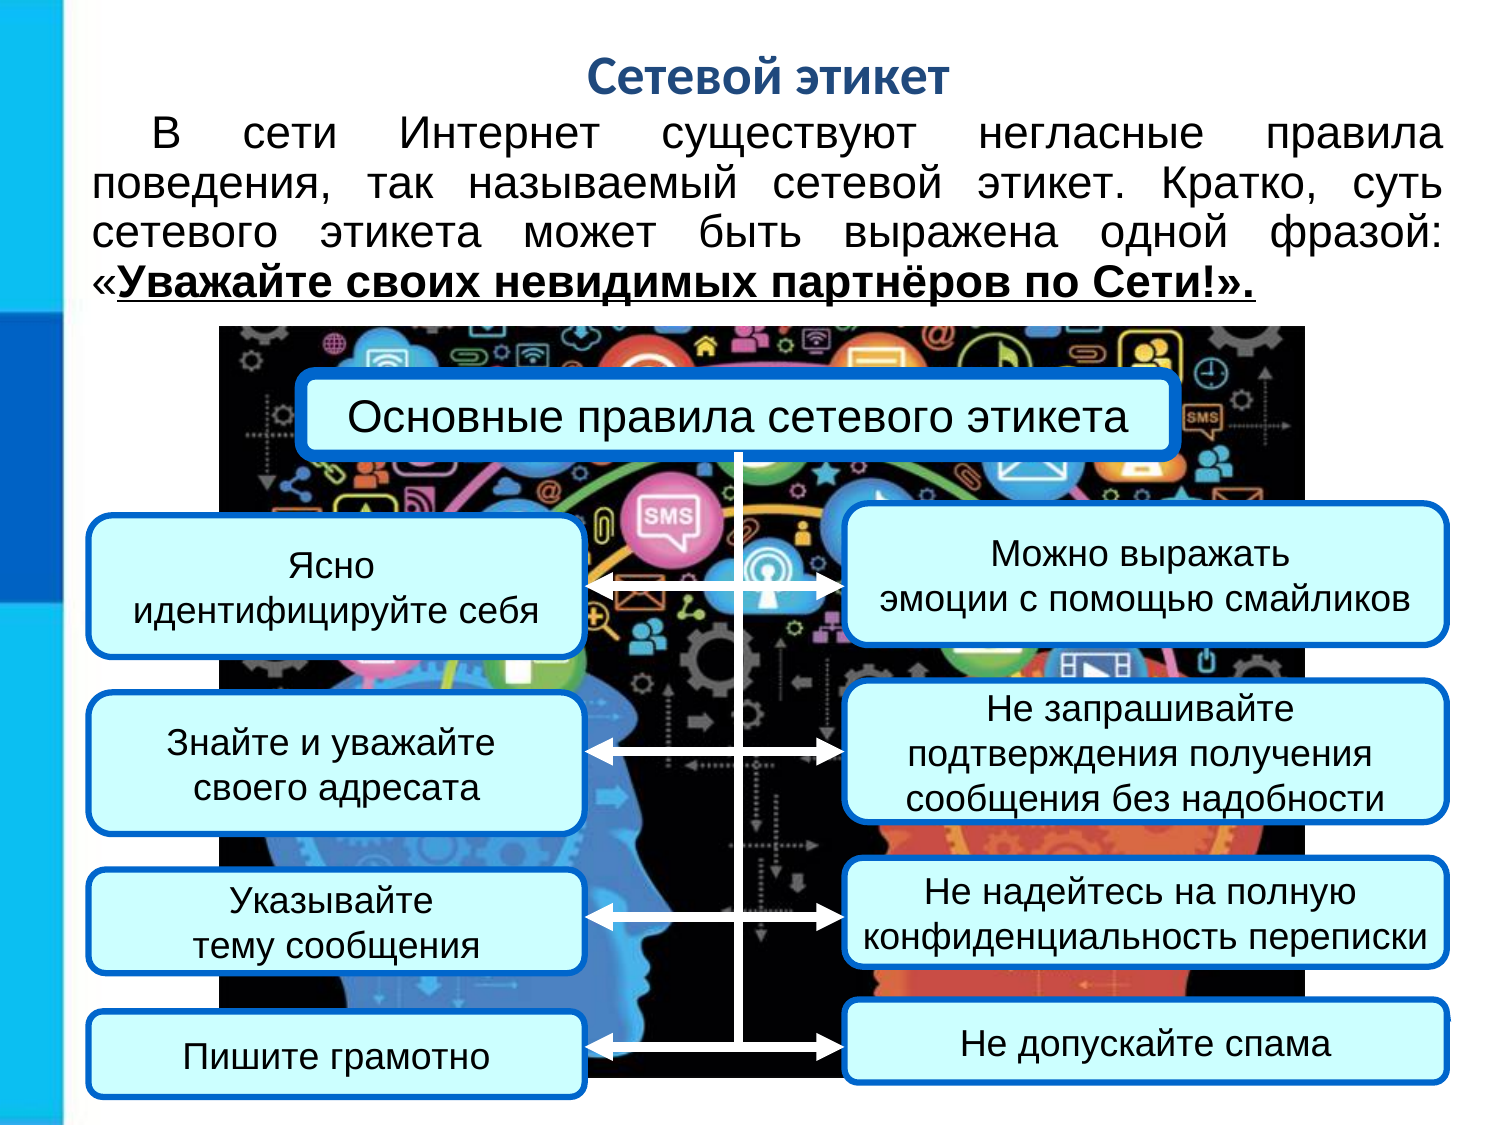

Сетевой этикет
В сети Интернет существуют негласные правила поведения, так называемый сетевой этикет. Кратко, суть сетевого этикета может быть выражена одной фразой: «Уважайте своих невидимых партнёров по Сети!».
Основные правила сетевого этикета
Можно выражать
эмоции с помощью смайликов
Ясно
идентифицируйте себя
Не запрашивайте
подтверждения получения
сообщения без надобности
Знайте и уважайте
своего адресата
Не надейтесь на полную
конфиденциальность переписки
Указывайте
тему сообщения
Не допускайте спама
Пишите грамотно